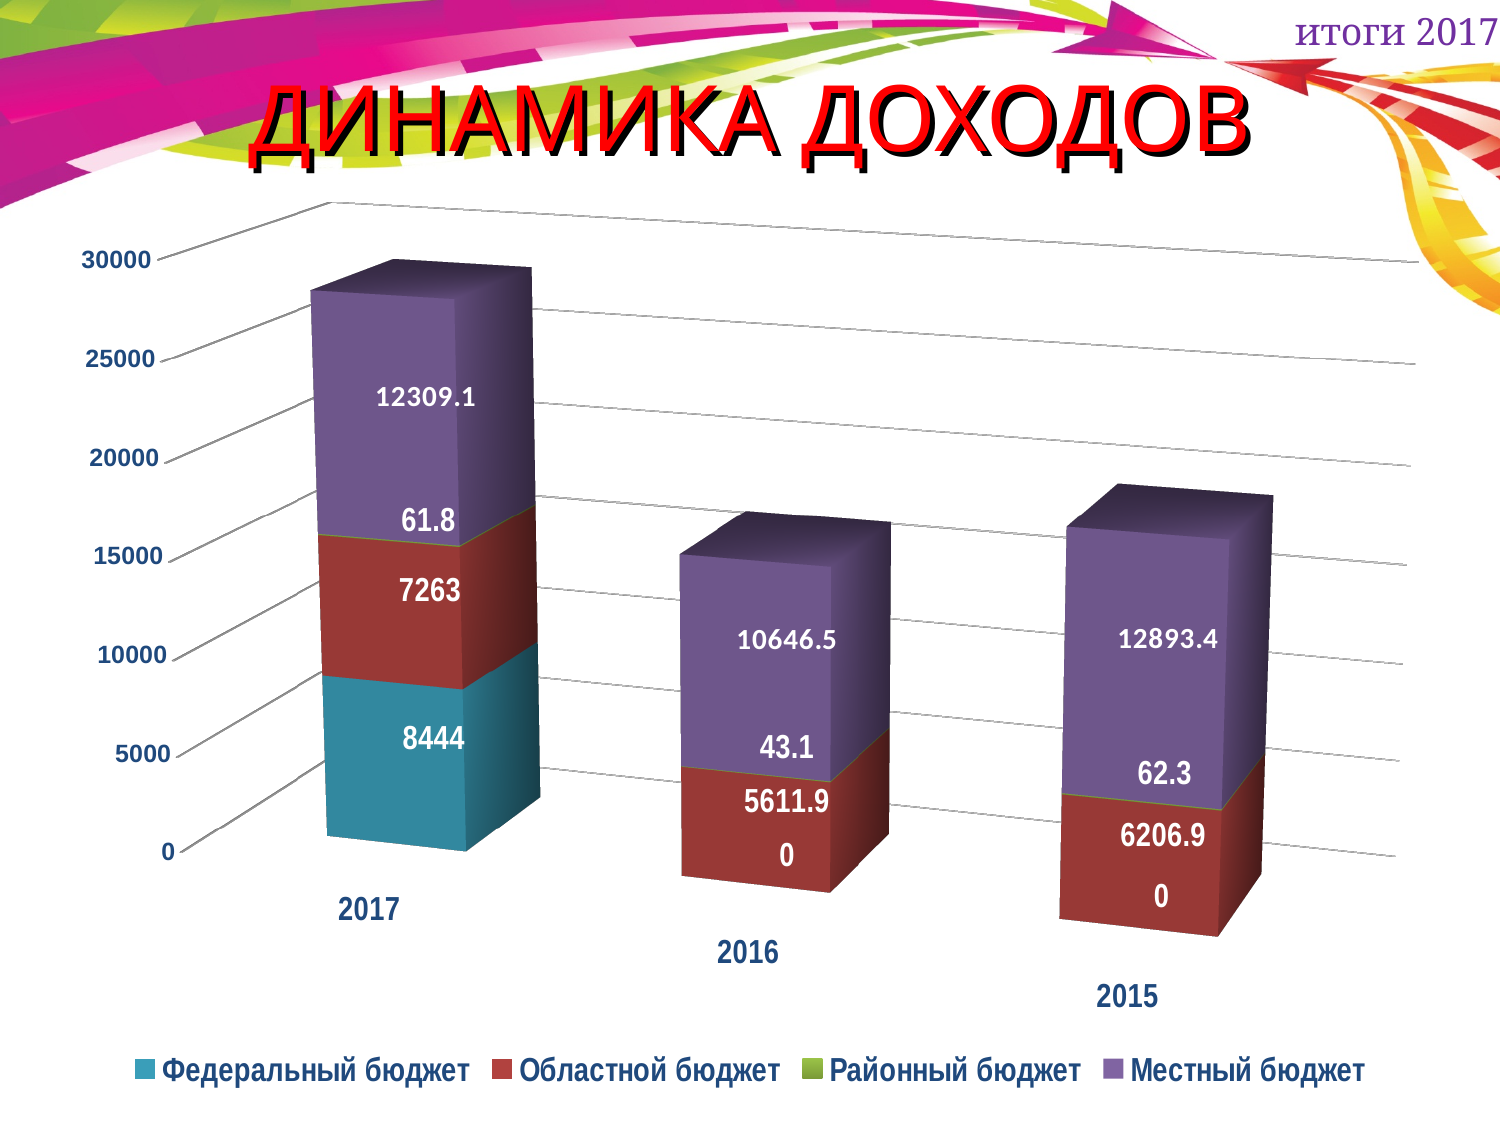

итоги 2017
# ДИНАМИКА ДОХОДОВ
[unsupported chart]